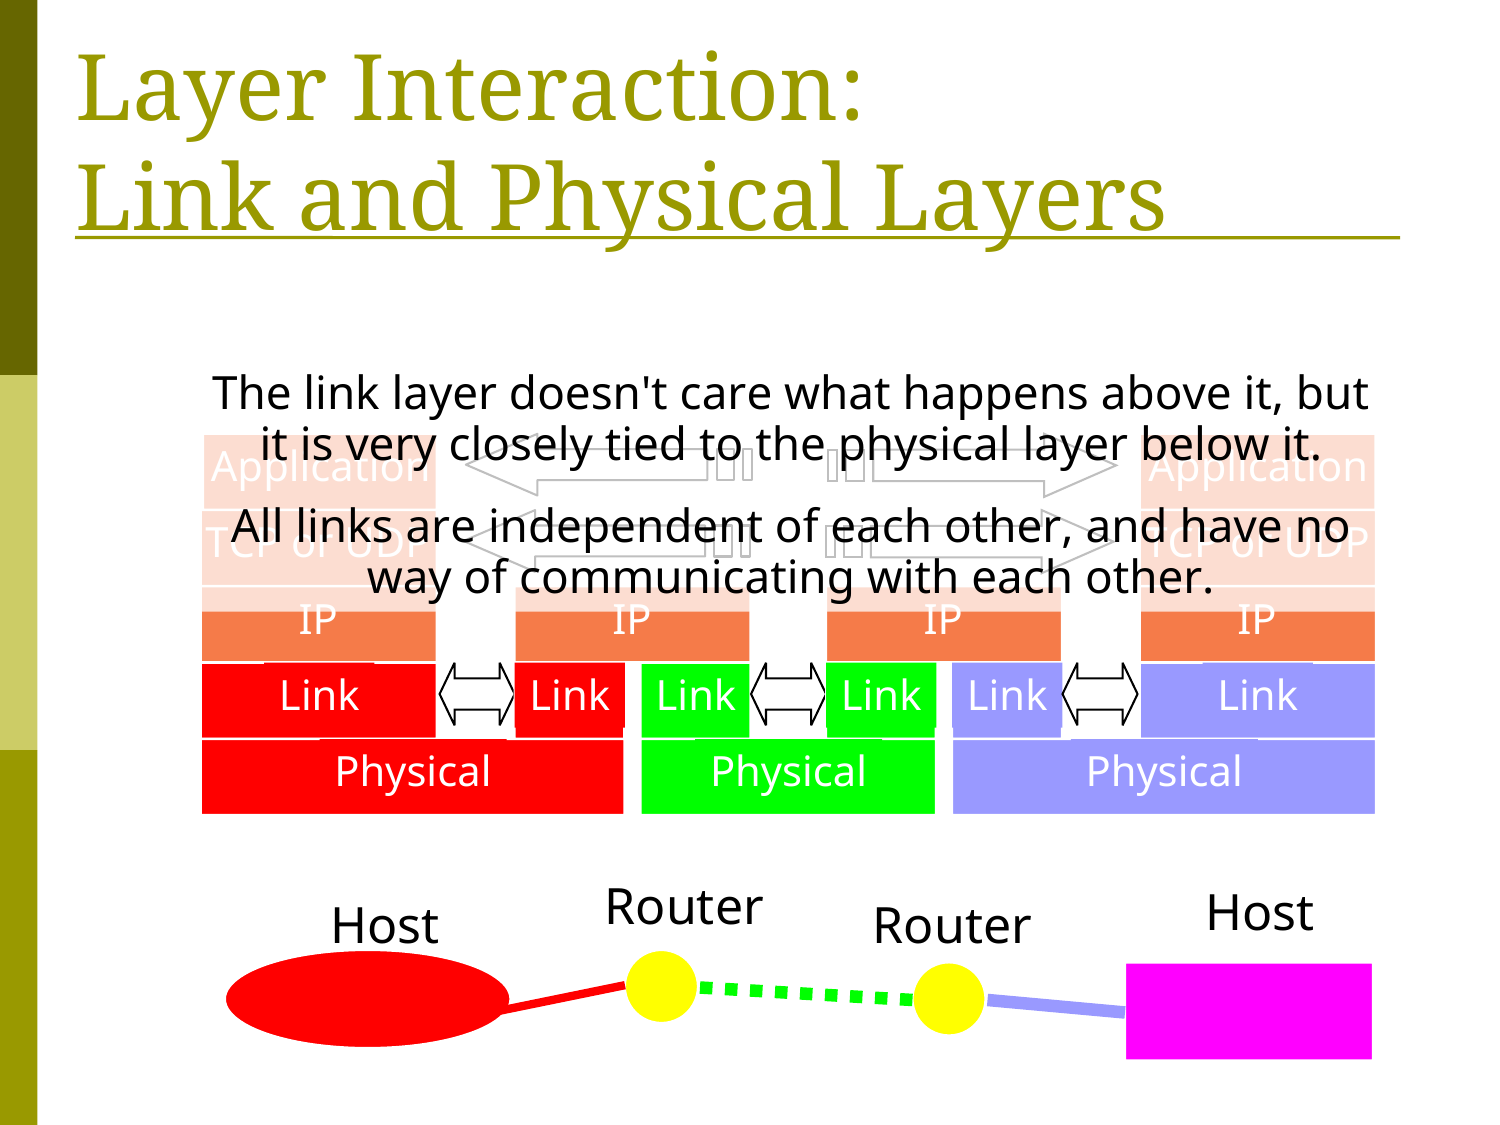

Layer Interaction:
Link and Physical Layers
The link layer doesn't care what happens above it, but it is very closely tied to the physical layer below it.
All links are independent of each other, and have no way of communicating with each other.
Application
Application
TCP or UDP
TCP or UDP
IP
IP
IP
IP
Link
Link
Link
Link
Link
Link
Physical
Physical
Physical
Router
Host
Host
Router